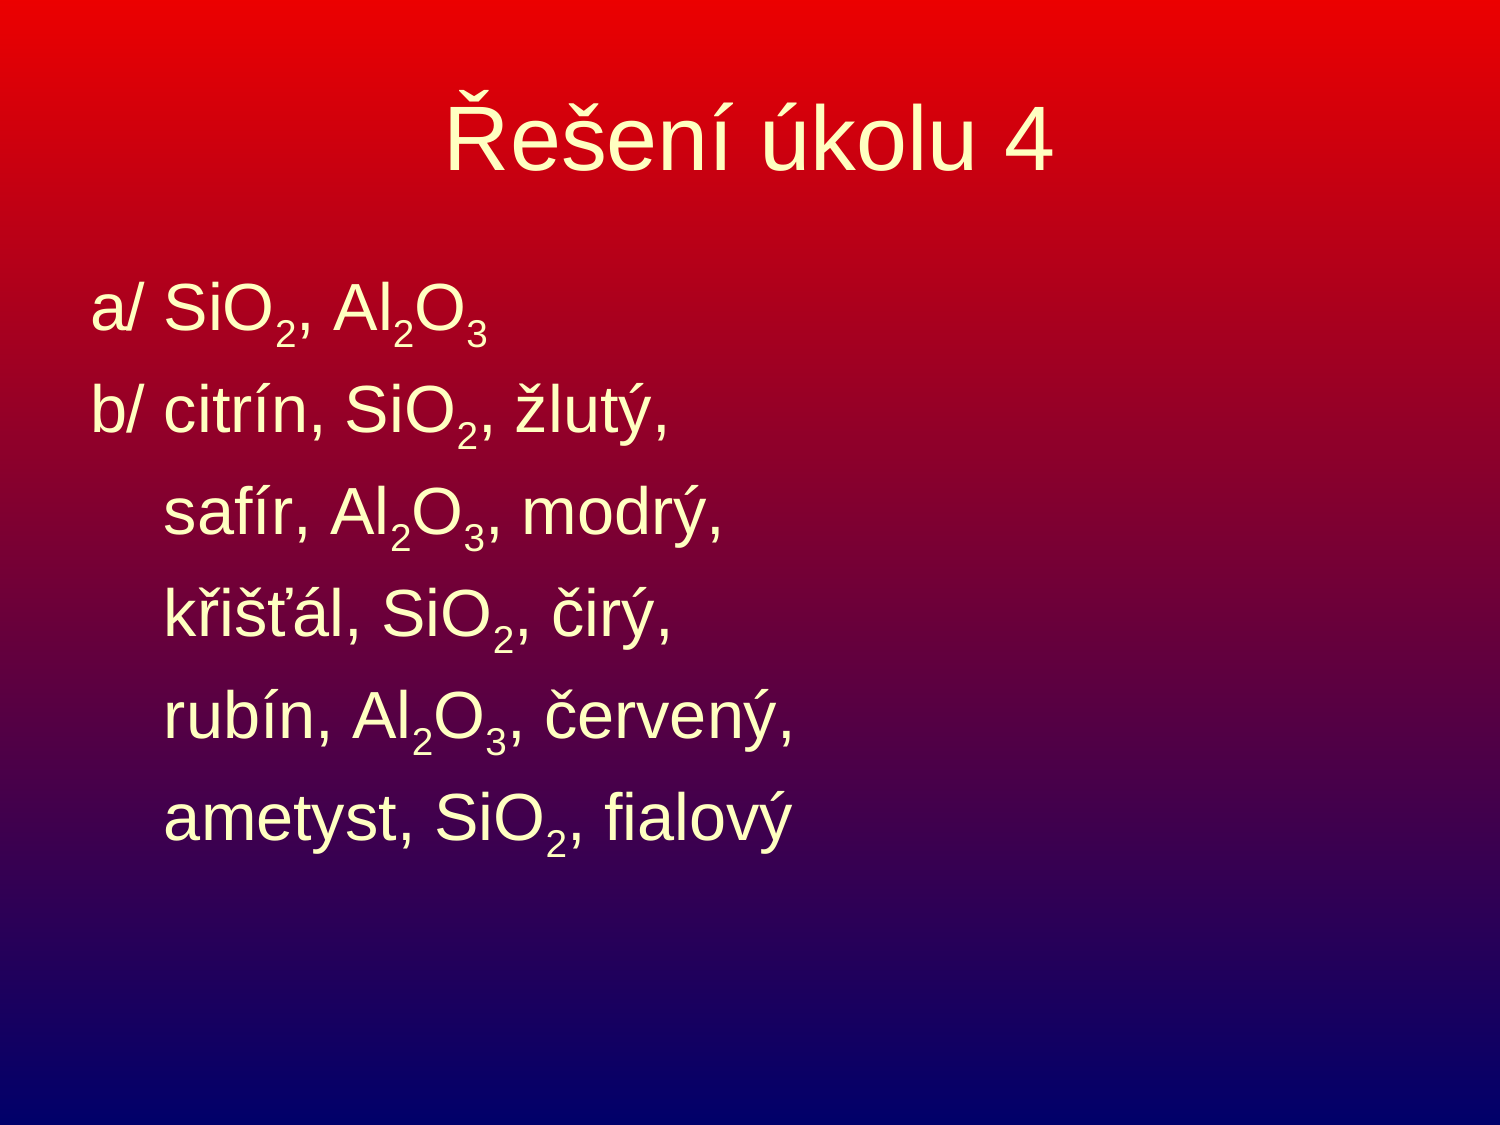

# Řešení úkolu 4
a/ SiO2, Al2O3
b/ citrín, SiO2, žlutý,
 safír, Al2O3, modrý,
 křišťál, SiO2, čirý,
 rubín, Al2O3, červený,
 ametyst, SiO2, fialový